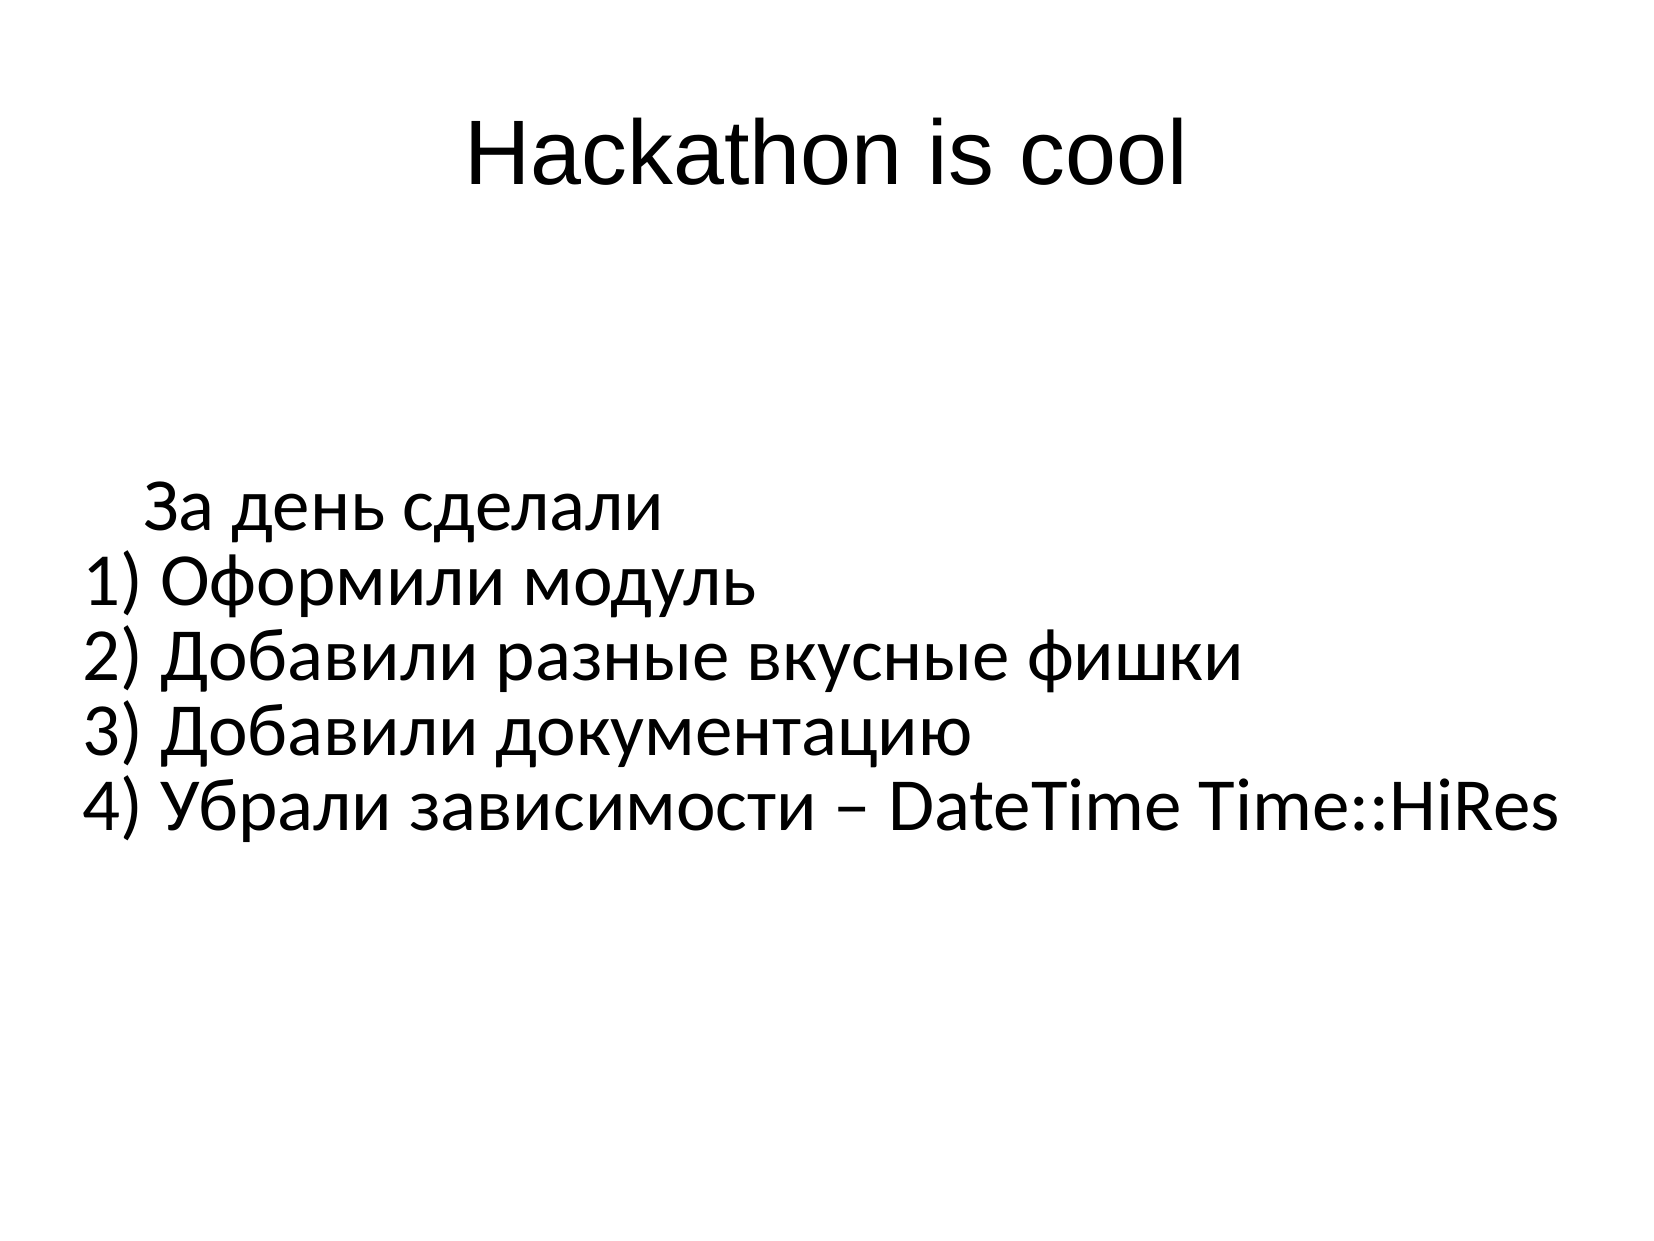

# Hackathon is cool
За день сделали
 Оформили модуль
 Добавили разные вкусные фишки
 Добавили документацию
 Убрали зависимости – DateTime Time::HiRes